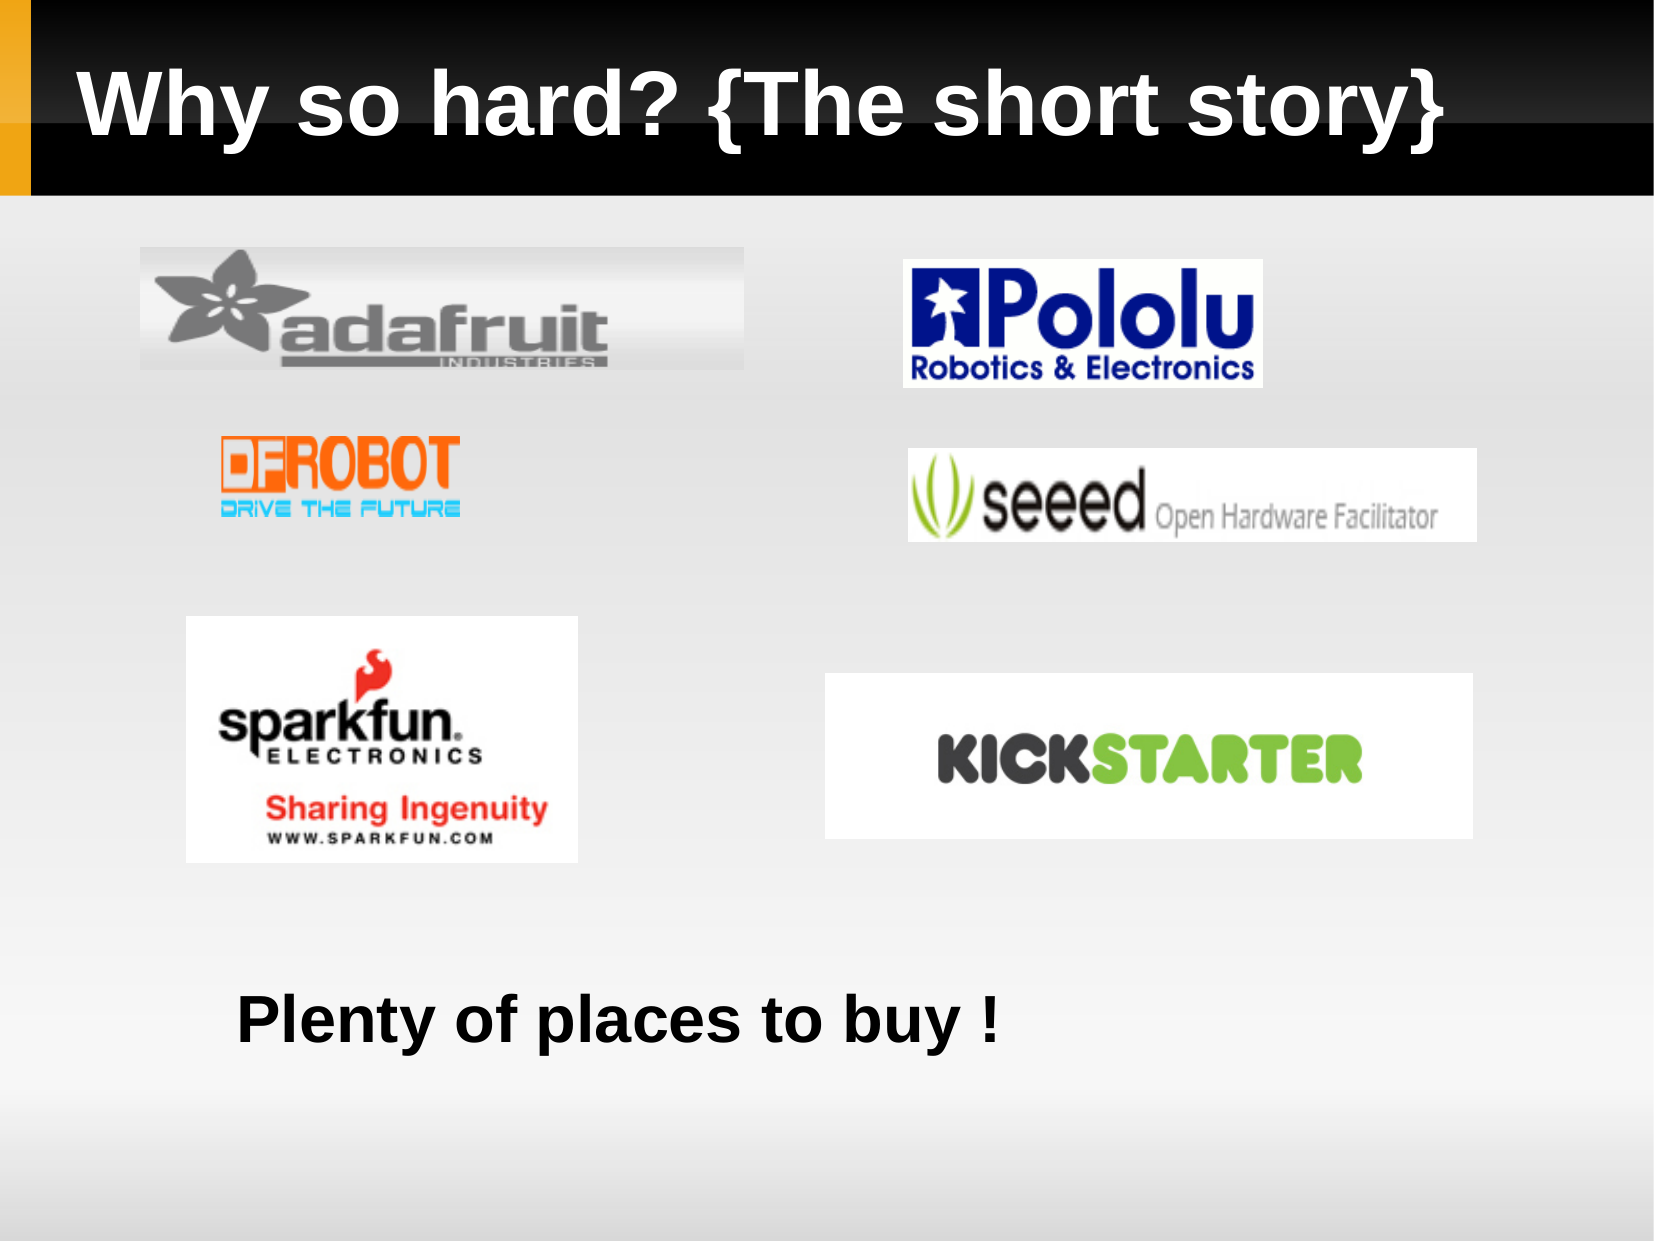

# Why so hard? {The short story}
Plenty of places to buy !